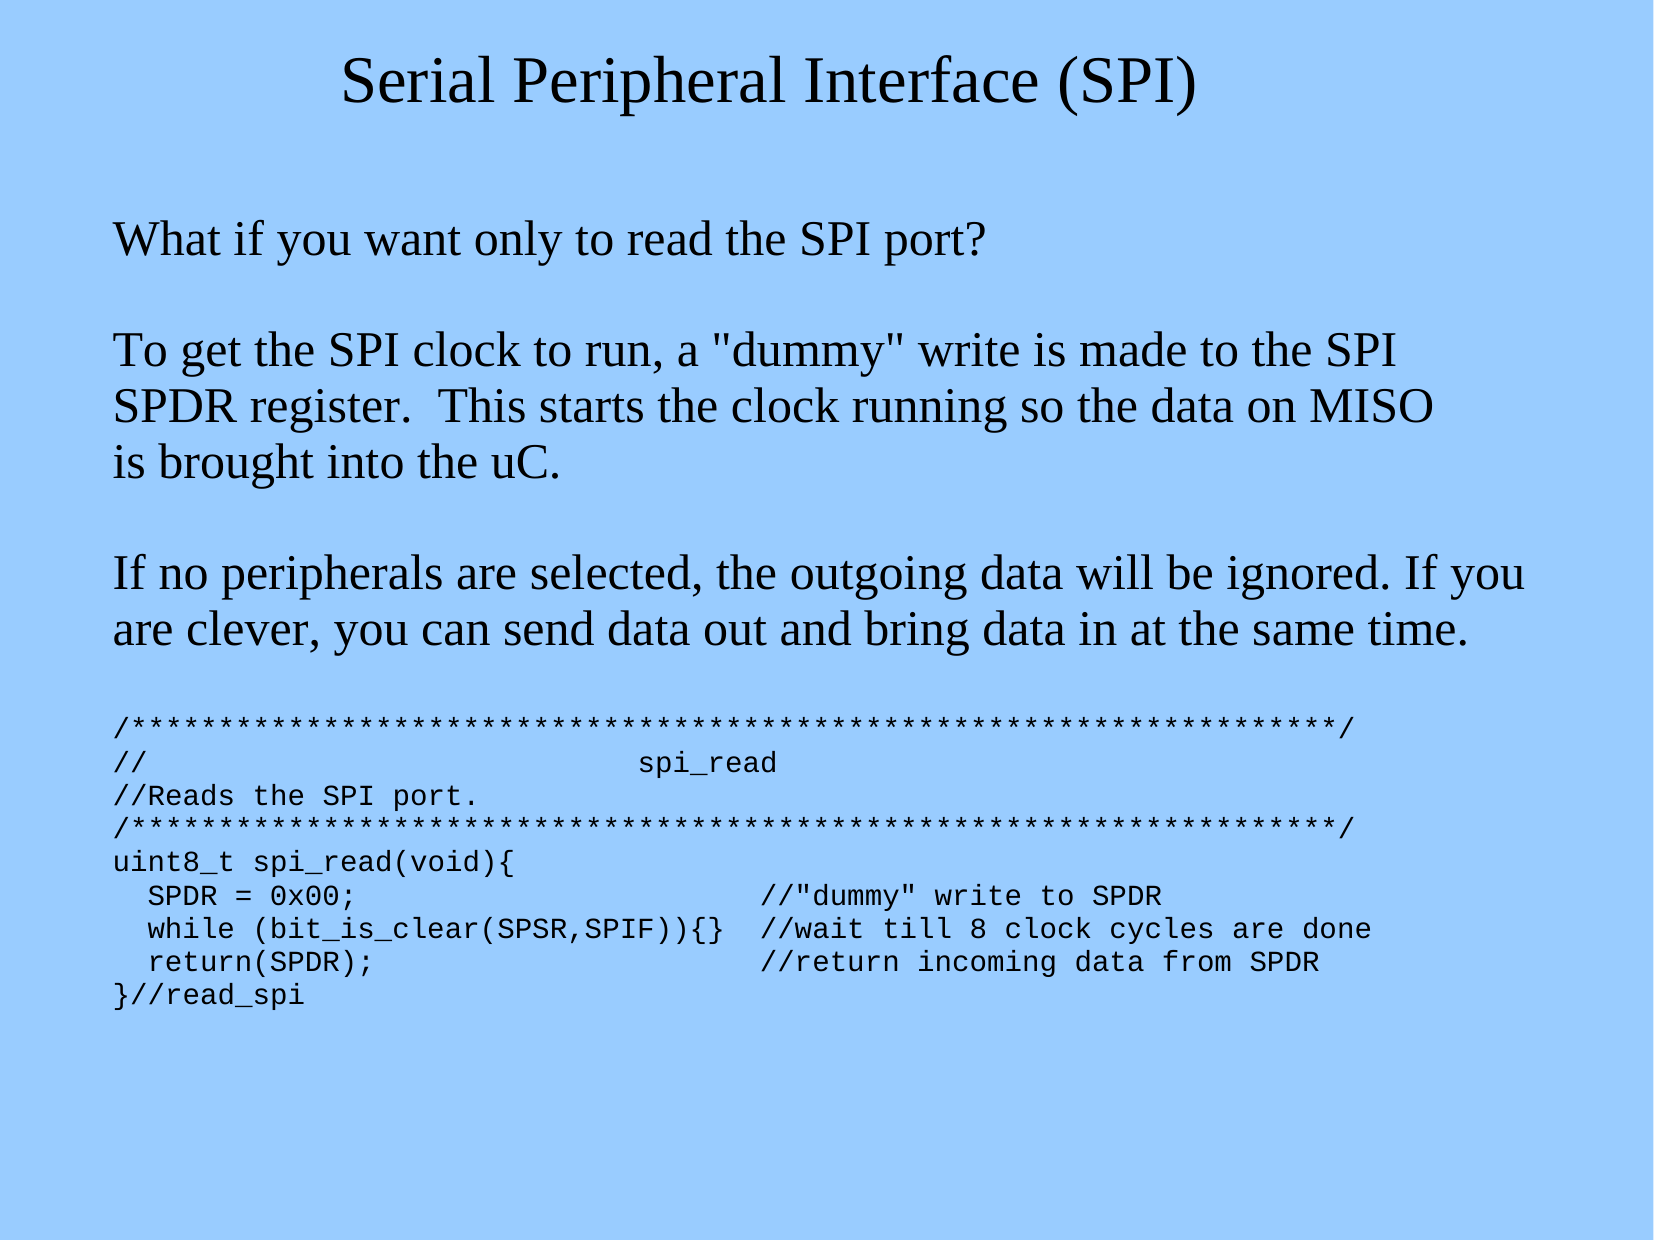

Serial Peripheral Interface (SPI)
What if you want only to read the SPI port?
To get the SPI clock to run, a "dummy" write is made to the SPI
SPDR register. This starts the clock running so the data on MISO
is brought into the uC.
If no peripherals are selected, the outgoing data will be ignored. If you
are clever, you can send data out and bring data in at the same time.
/*********************************************************************/
// spi_read
//Reads the SPI port.
/*********************************************************************/
uint8_t spi_read(void){
 SPDR = 0x00; //"dummy" write to SPDR
 while (bit_is_clear(SPSR,SPIF)){} //wait till 8 clock cycles are done
 return(SPDR); //return incoming data from SPDR
}//read_spi